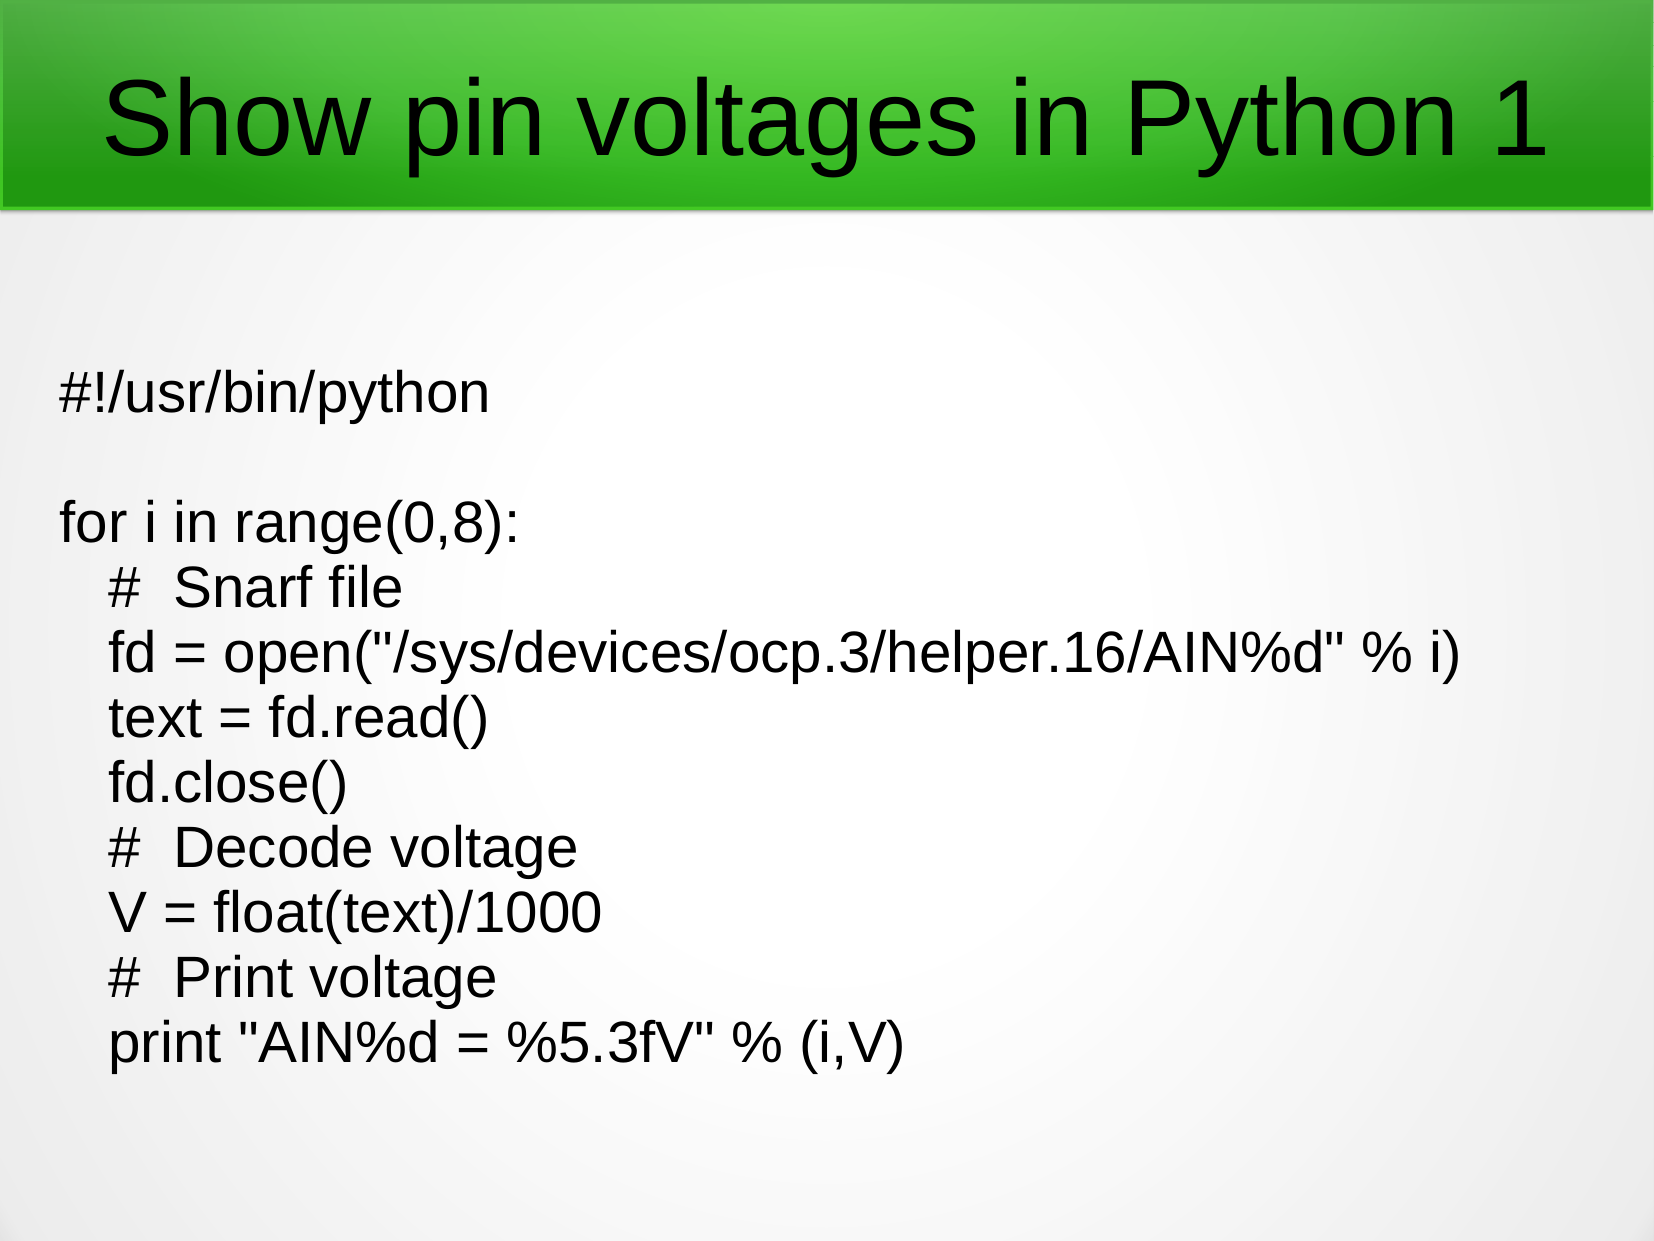

# Show pin voltages in Python 1
#!/usr/bin/python
for i in range(0,8):
 # Snarf file
 fd = open("/sys/devices/ocp.3/helper.16/AIN%d" % i)
 text = fd.read()
 fd.close()
 # Decode voltage
 V = float(text)/1000
 # Print voltage
 print "AIN%d = %5.3fV" % (i,V)